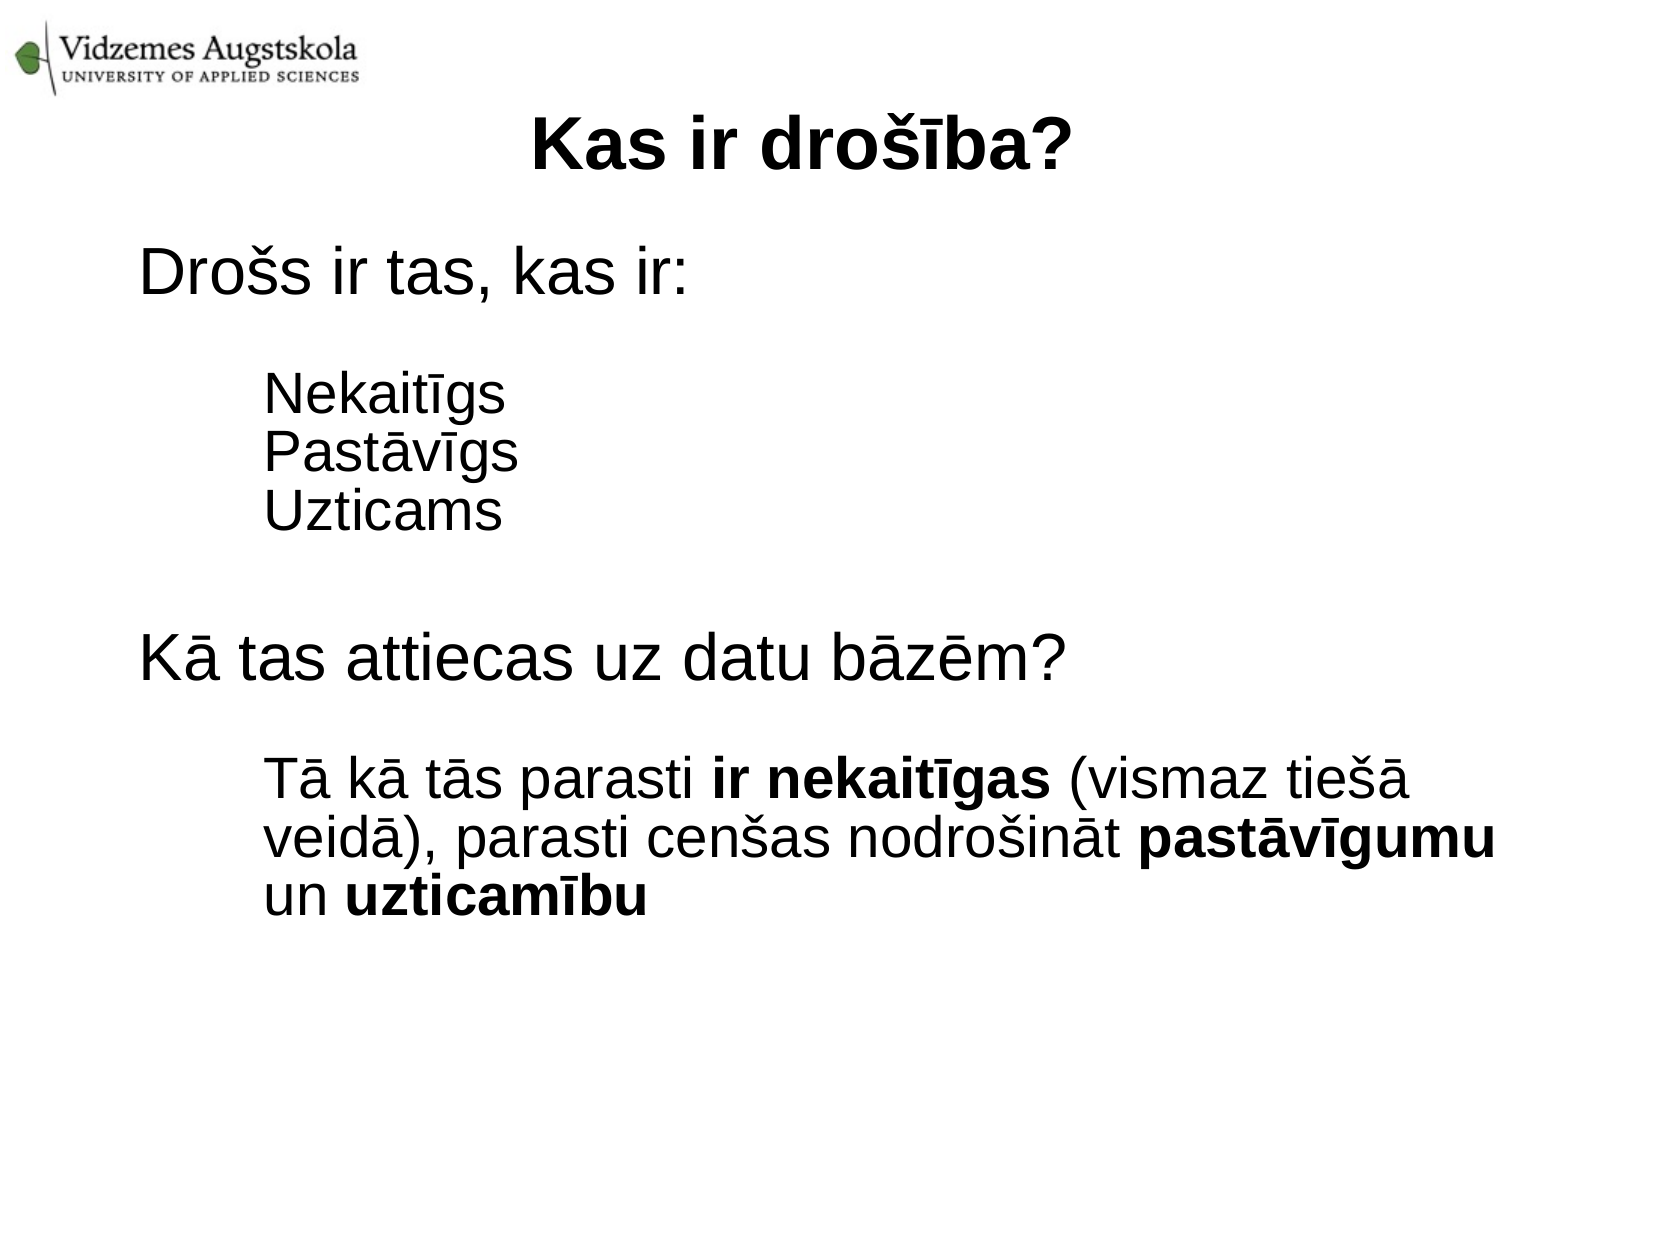

# Kas ir drošība?
Drošs ir tas, kas ir:
Nekaitīgs
Pastāvīgs
Uzticams
Kā tas attiecas uz datu bāzēm?
Tā kā tās parasti ir nekaitīgas (vismaz tiešā veidā), parasti cenšas nodrošināt pastāvīgumu un uzticamību